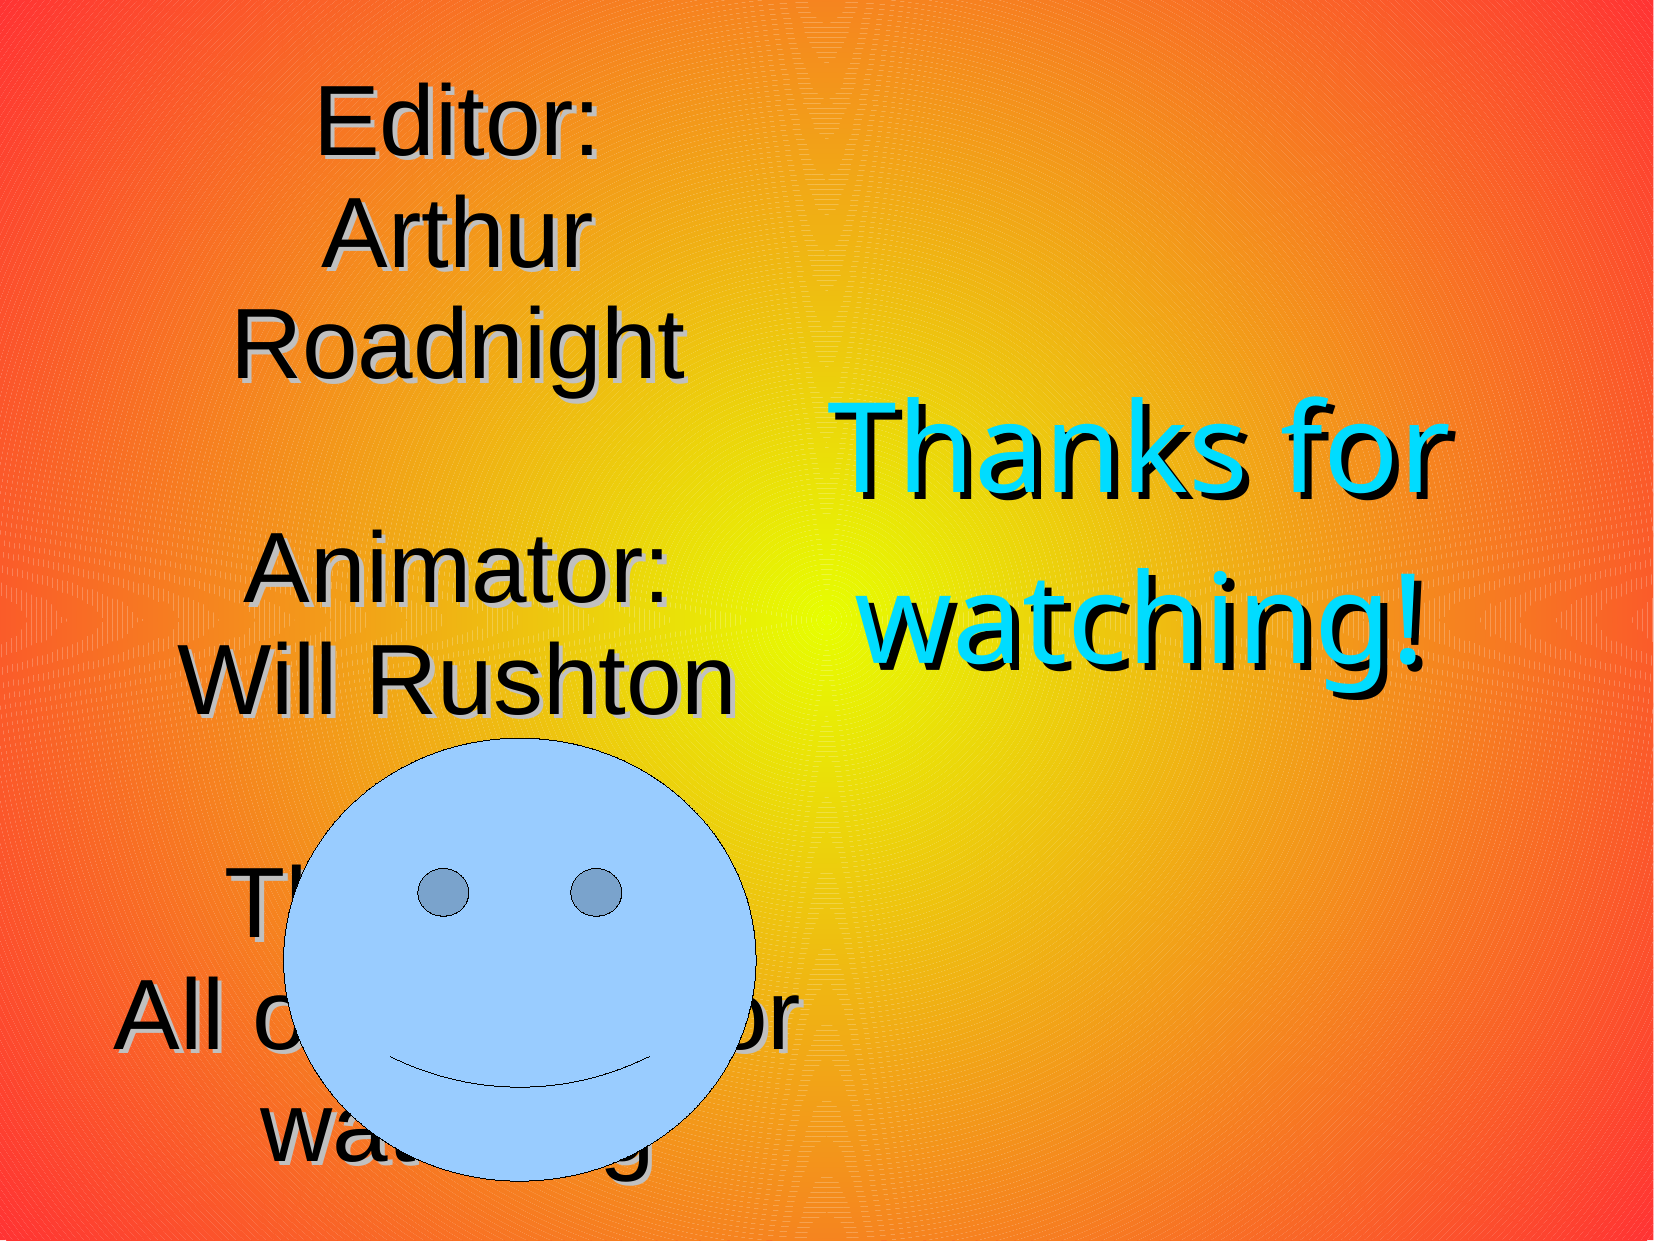

Producers:
Arthur Roadnight and Will Rushton
Editor:
Arthur Roadnight
Animator:
Will Rushton
Thanks to:
All of you lot for watching
And a special thank you to:
Mrs Barnes Mr Savage and Mrs Rowe
# Thanks for watching!